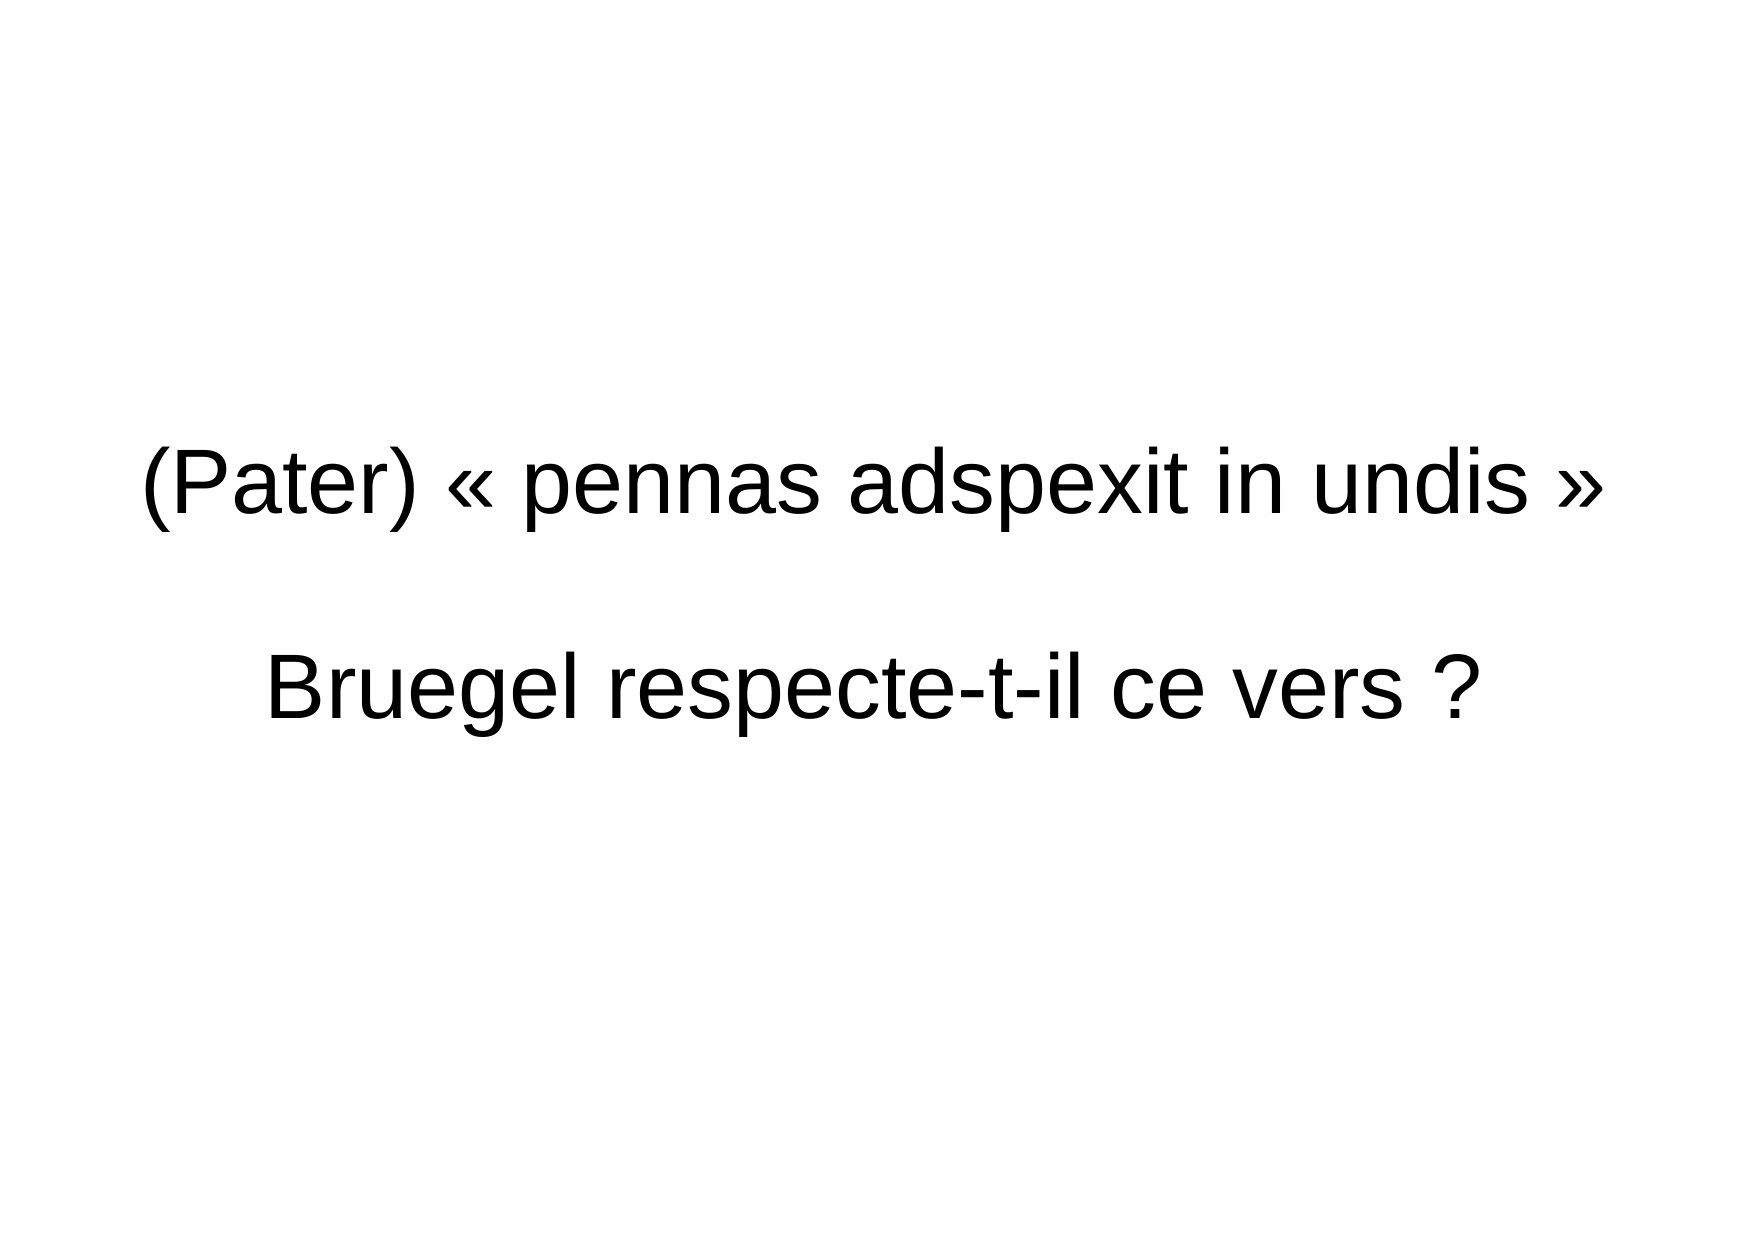

(Pater) « pennas adspexit in undis »
Bruegel respecte-t-il ce vers ?